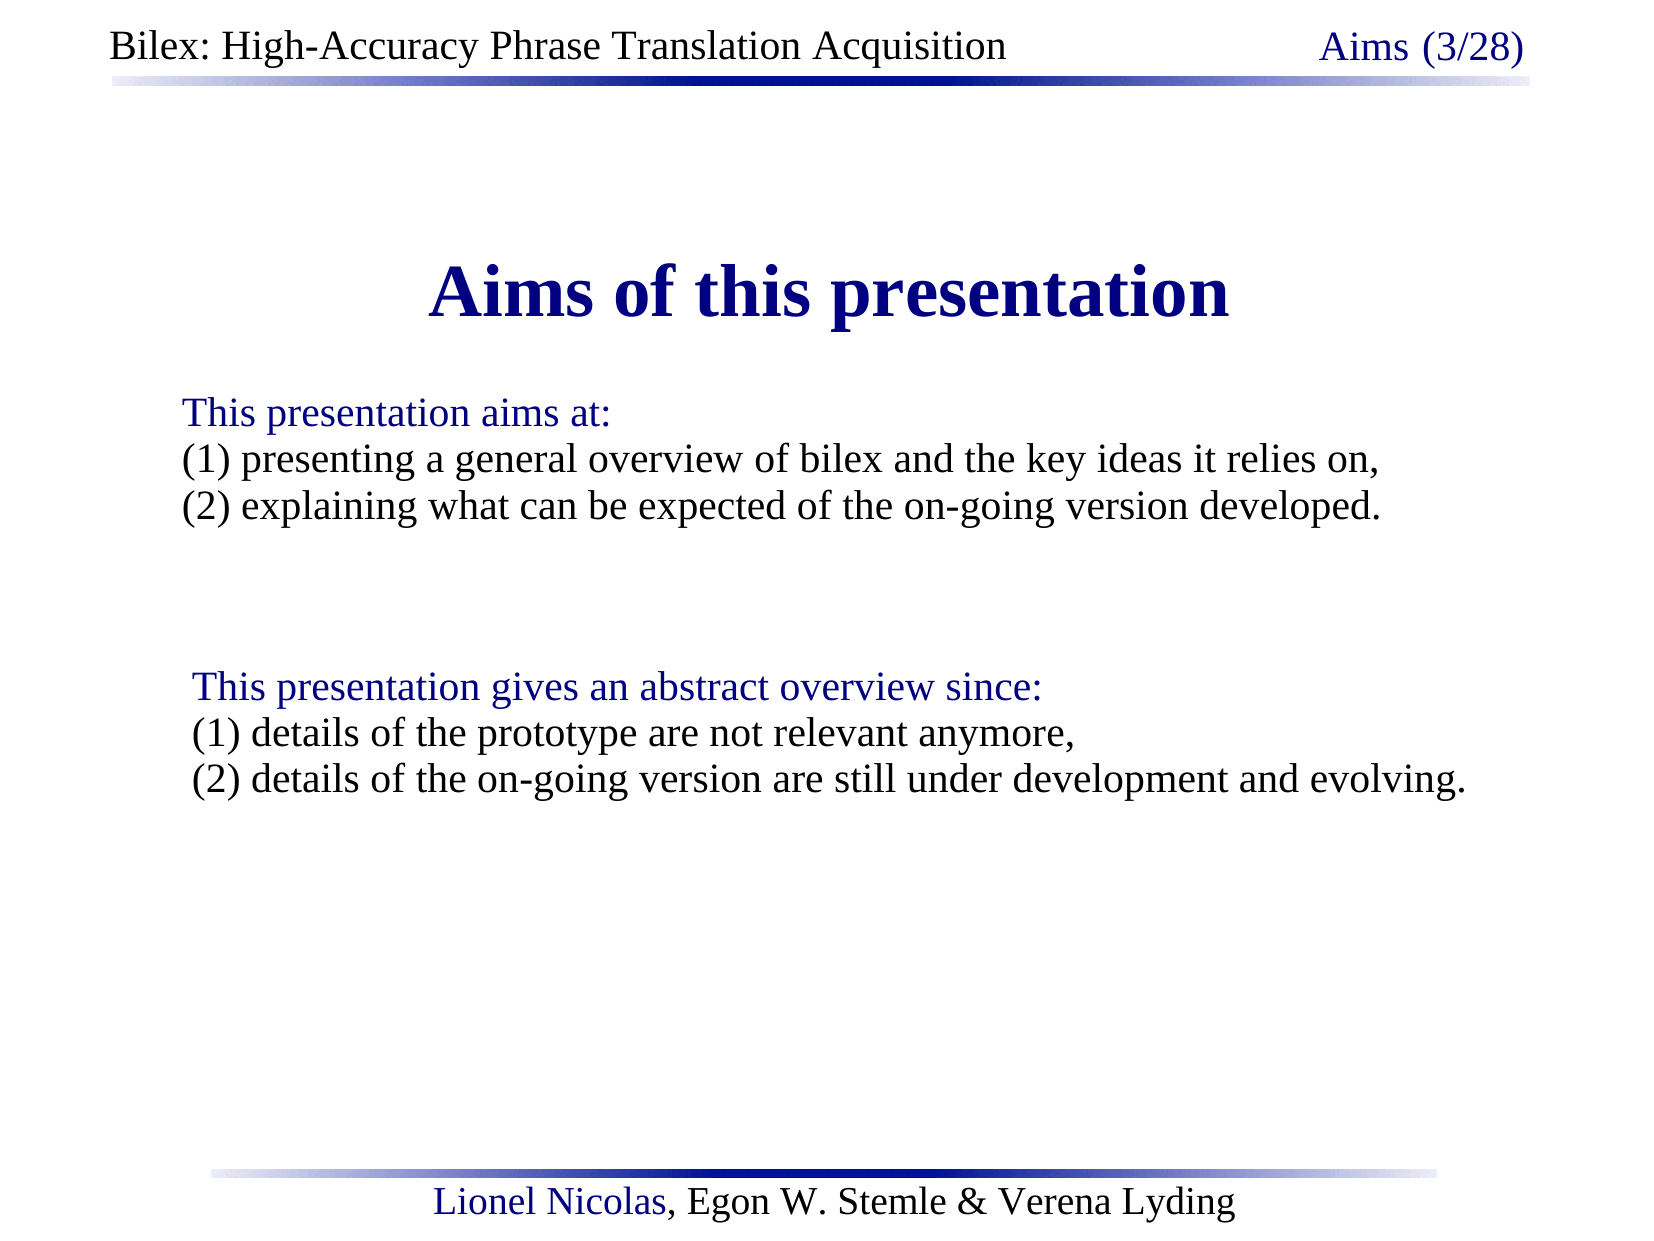

Aims
3
Aims of this presentation
This presentation aims at:
(1) presenting a general overview of bilex and the key ideas it relies on,
(2) explaining what can be expected of the on-going version developed.
This presentation gives an abstract overview since:
(1) details of the prototype are not relevant anymore,
(2) details of the on-going version are still under development and evolving.